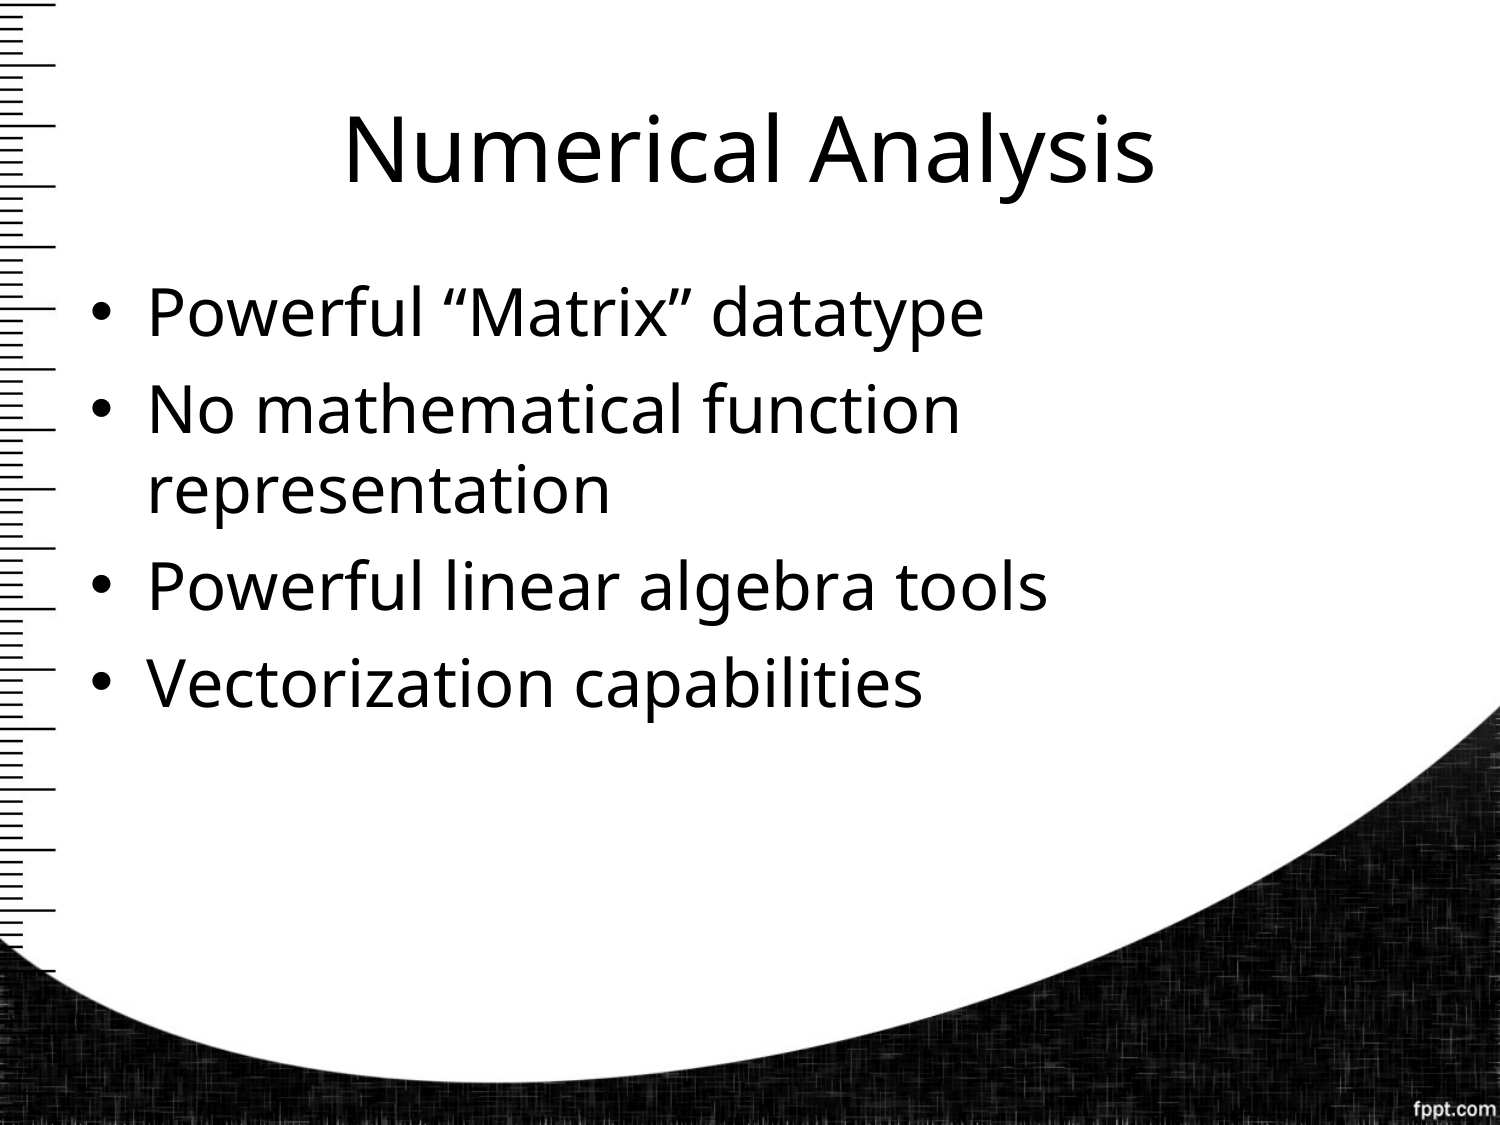

# Numerical Analysis
Powerful “Matrix” datatype
No mathematical function representation
Powerful linear algebra tools
Vectorization capabilities